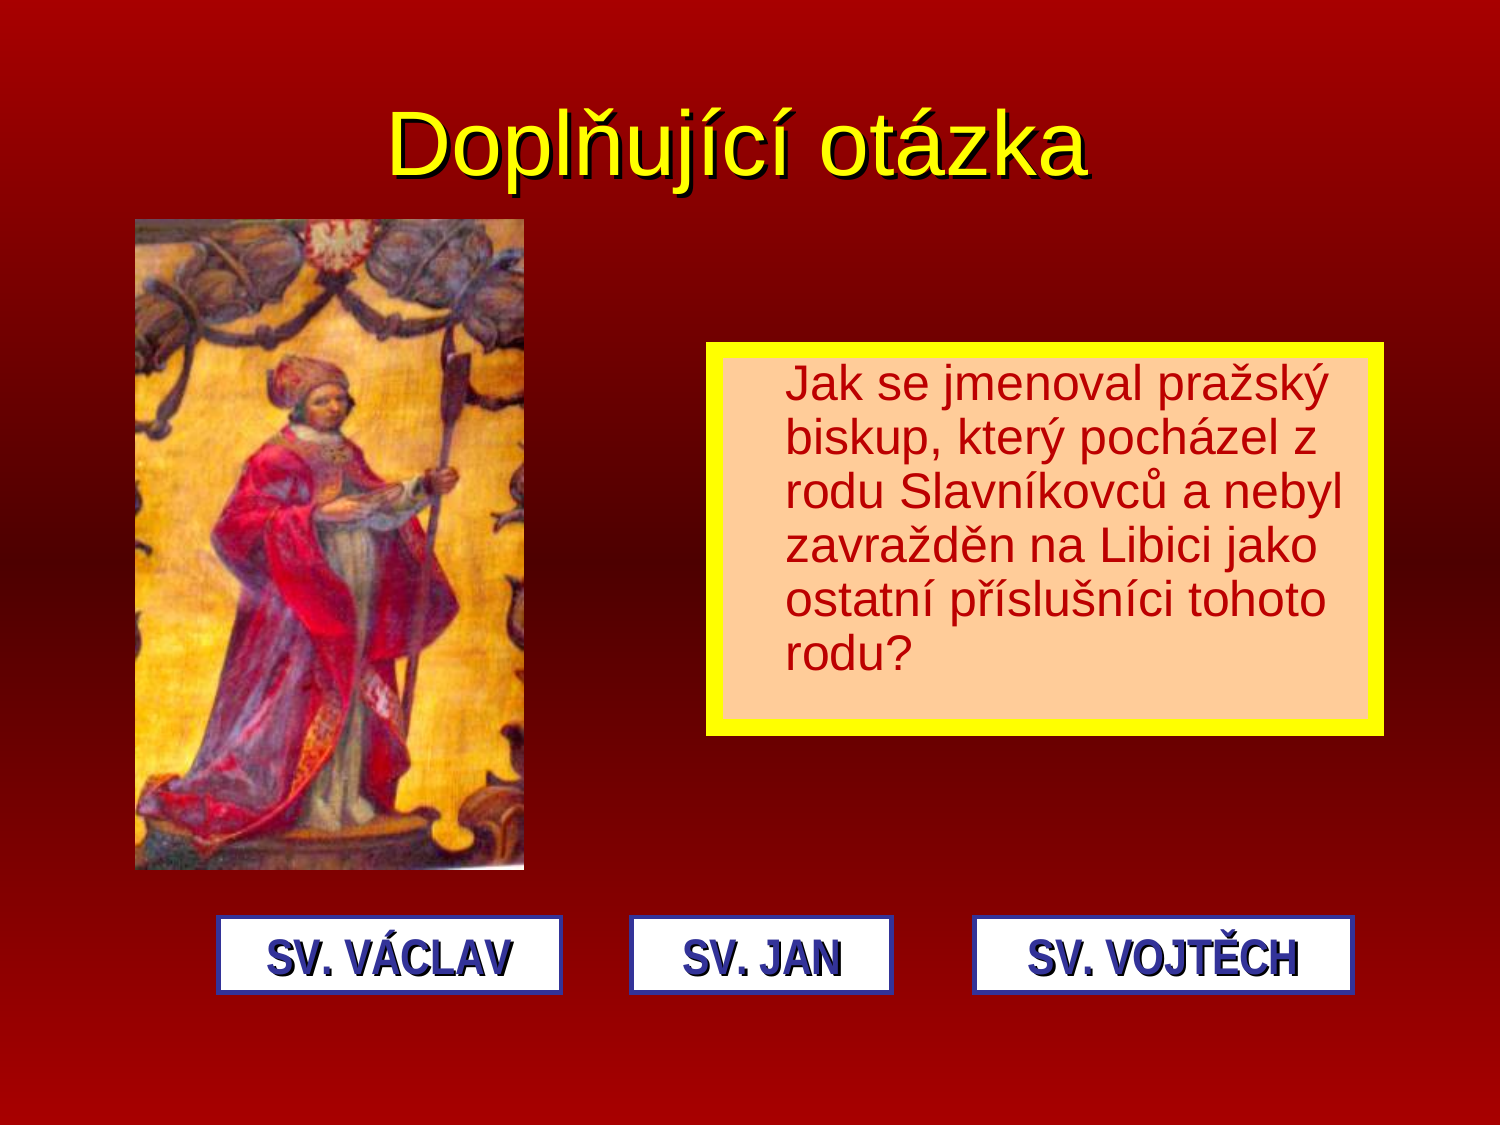

# Doplňující otázka
	Jak se jmenoval pražský biskup, který pocházel z rodu Slavníkovců a nebyl zavražděn na Libici jako ostatní příslušníci tohoto rodu?
SV. VÁCLAV
SV. JAN
SV. VOJTĚCH